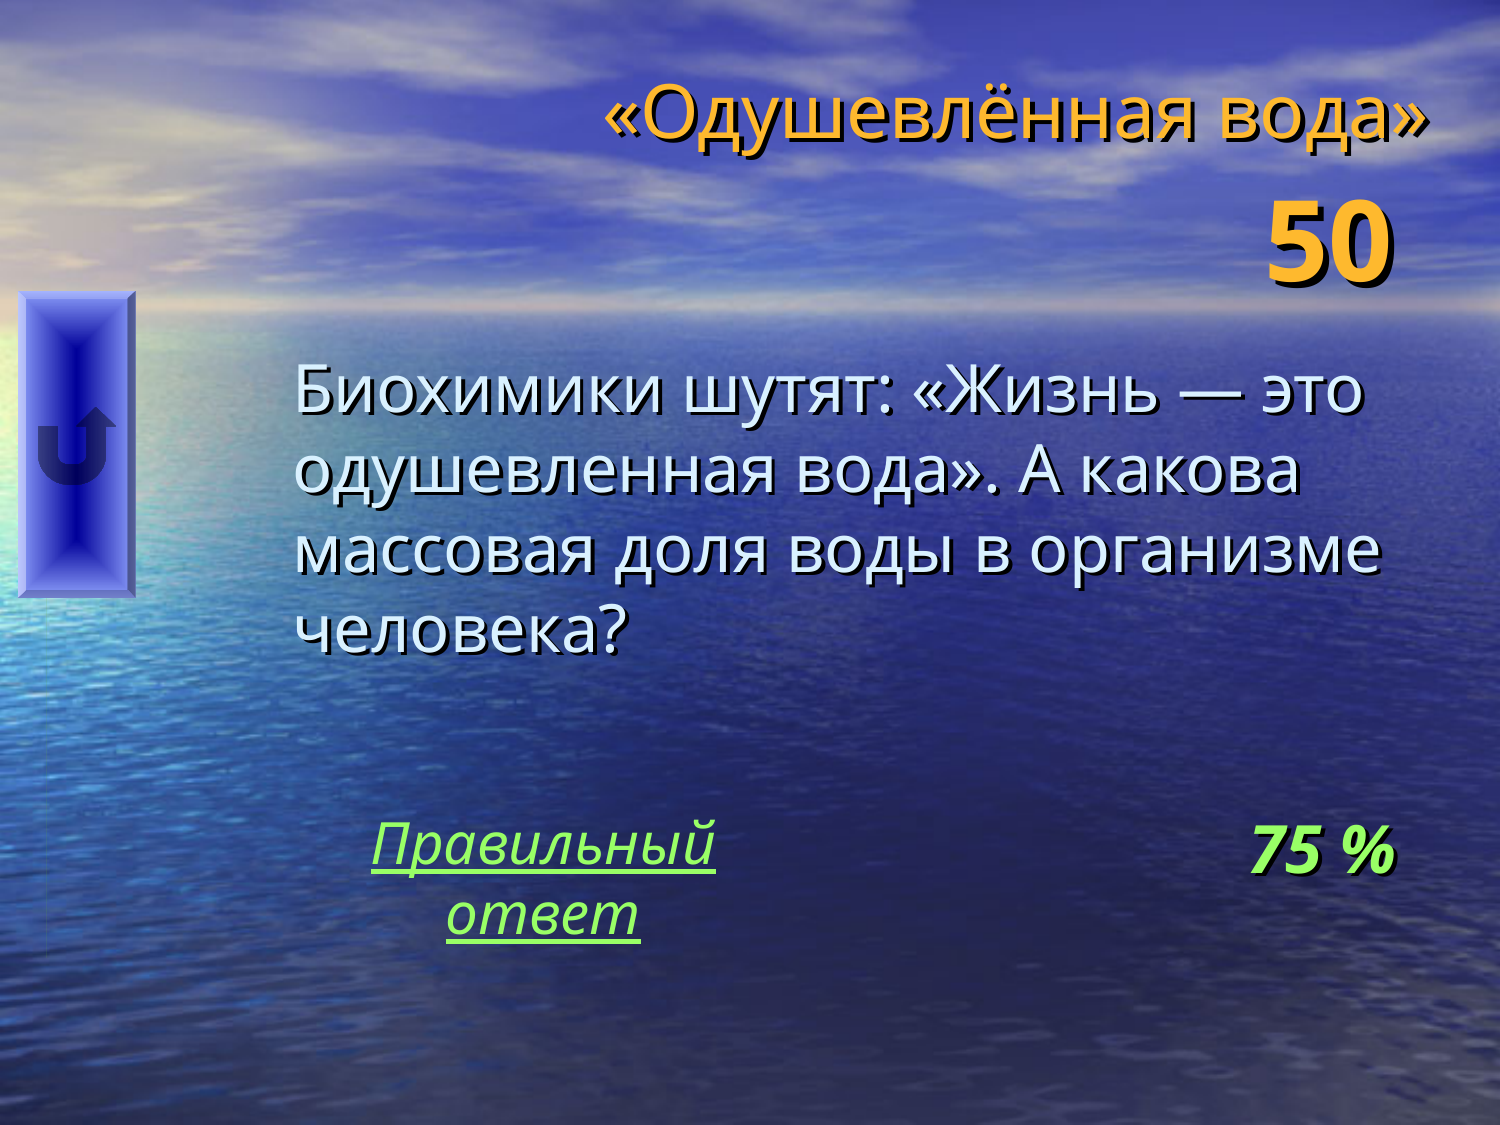

# «Одушевлённая вода»
50
Биохимики шутят: «Жизнь — это одушевленная вода». А какова массовая доля воды в организме человека?
75 %
Правильный ответ